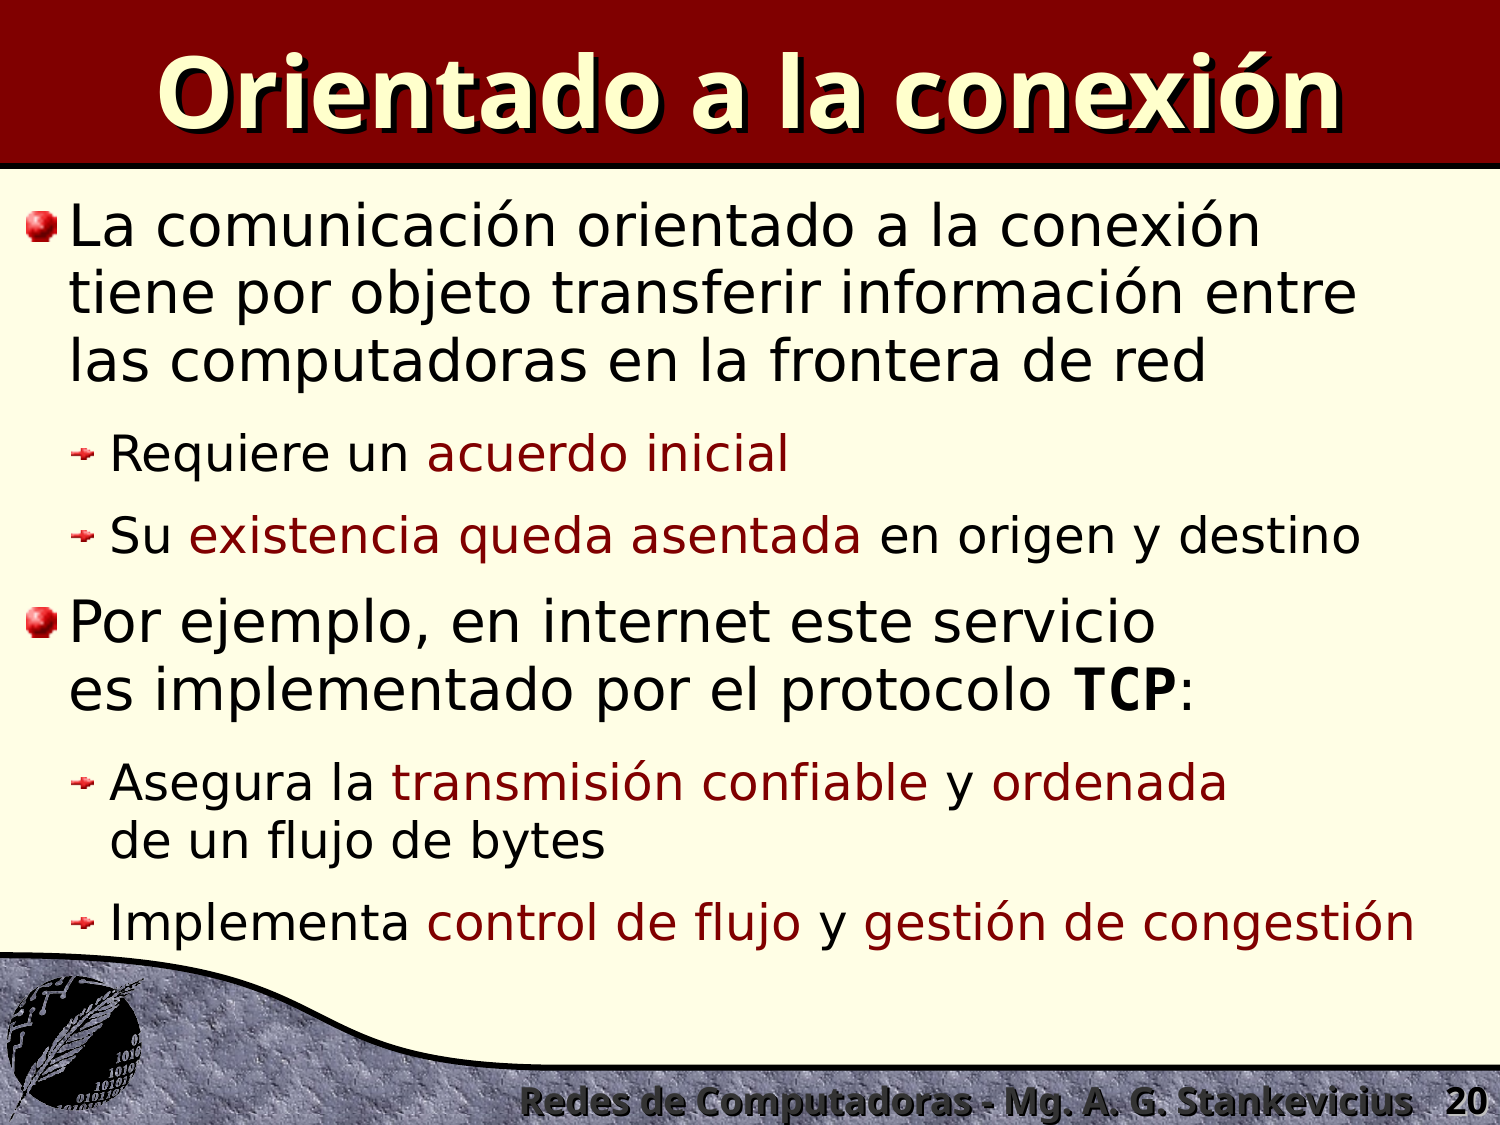

# Orientado a la conexión
La comunicación orientado a la conexión
tiene por objeto transferir información entre
las computadoras en la frontera de red
Requiere un acuerdo inicial
Su existencia queda asentada en origen y destino
Por ejemplo, en internet este servicio
es implementado por el protocolo TCP:
Asegura la transmisión confiable y ordenada
de un flujo de bytes
Implementa control de flujo y gestión de congestión
20